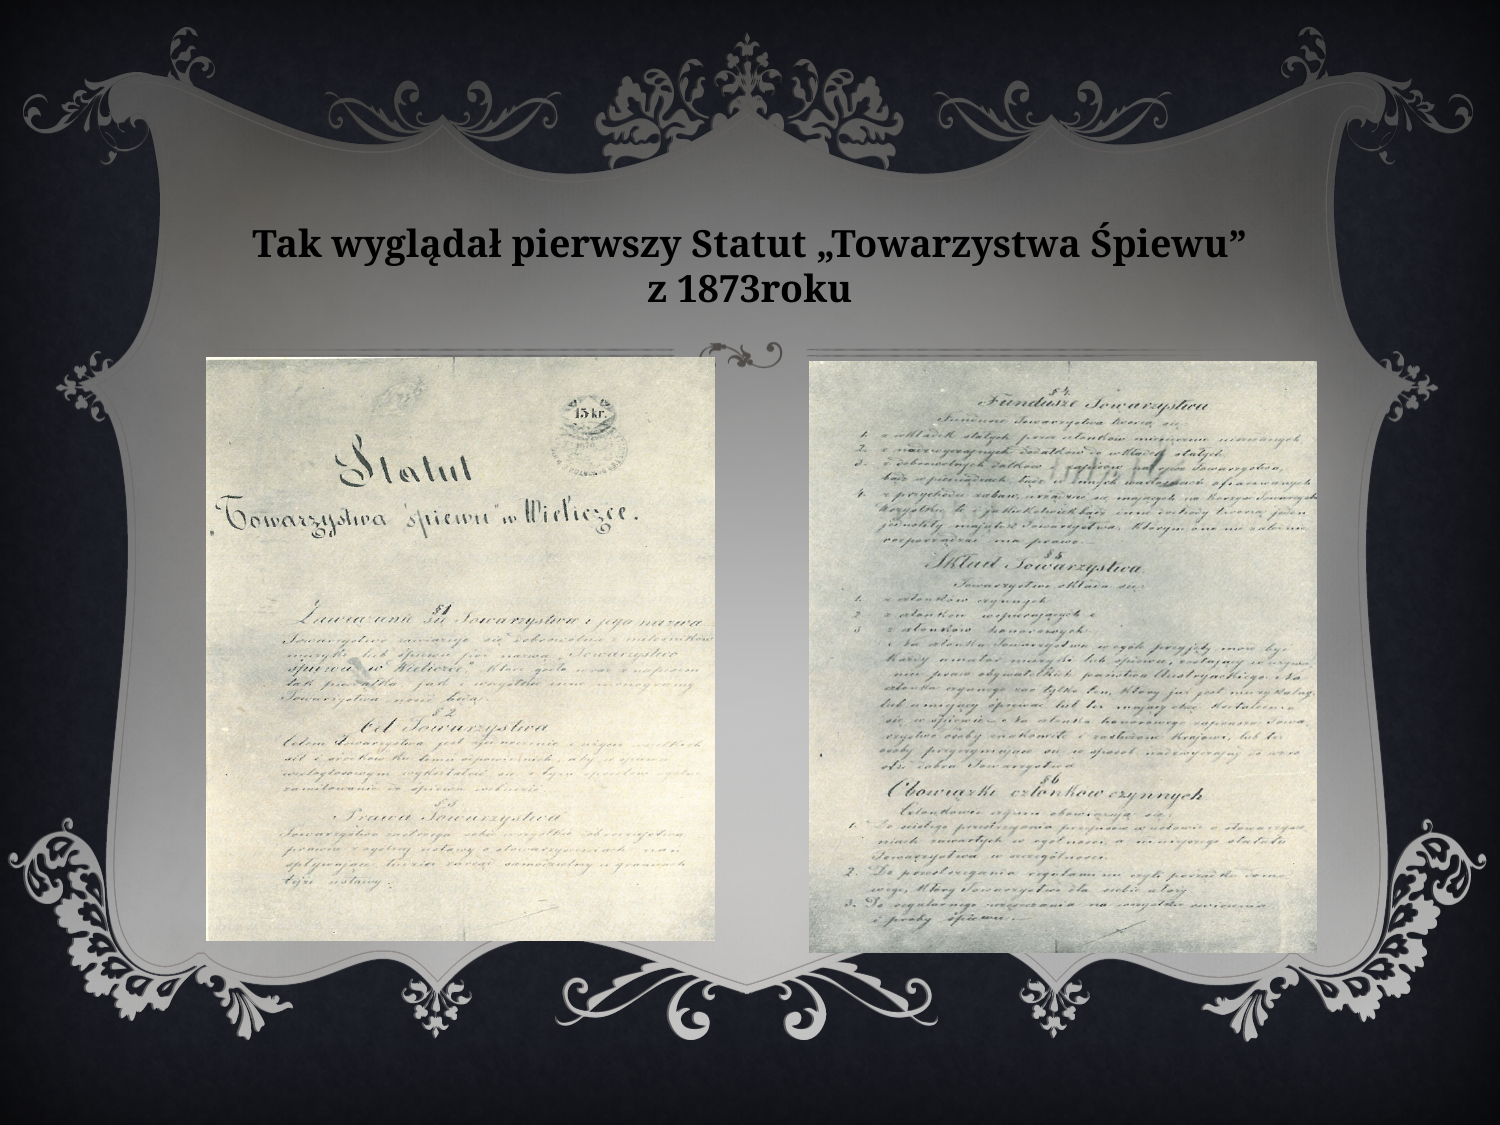

# Tak wyglądał pierwszy Statut „Towarzystwa Śpiewu” z 1873roku